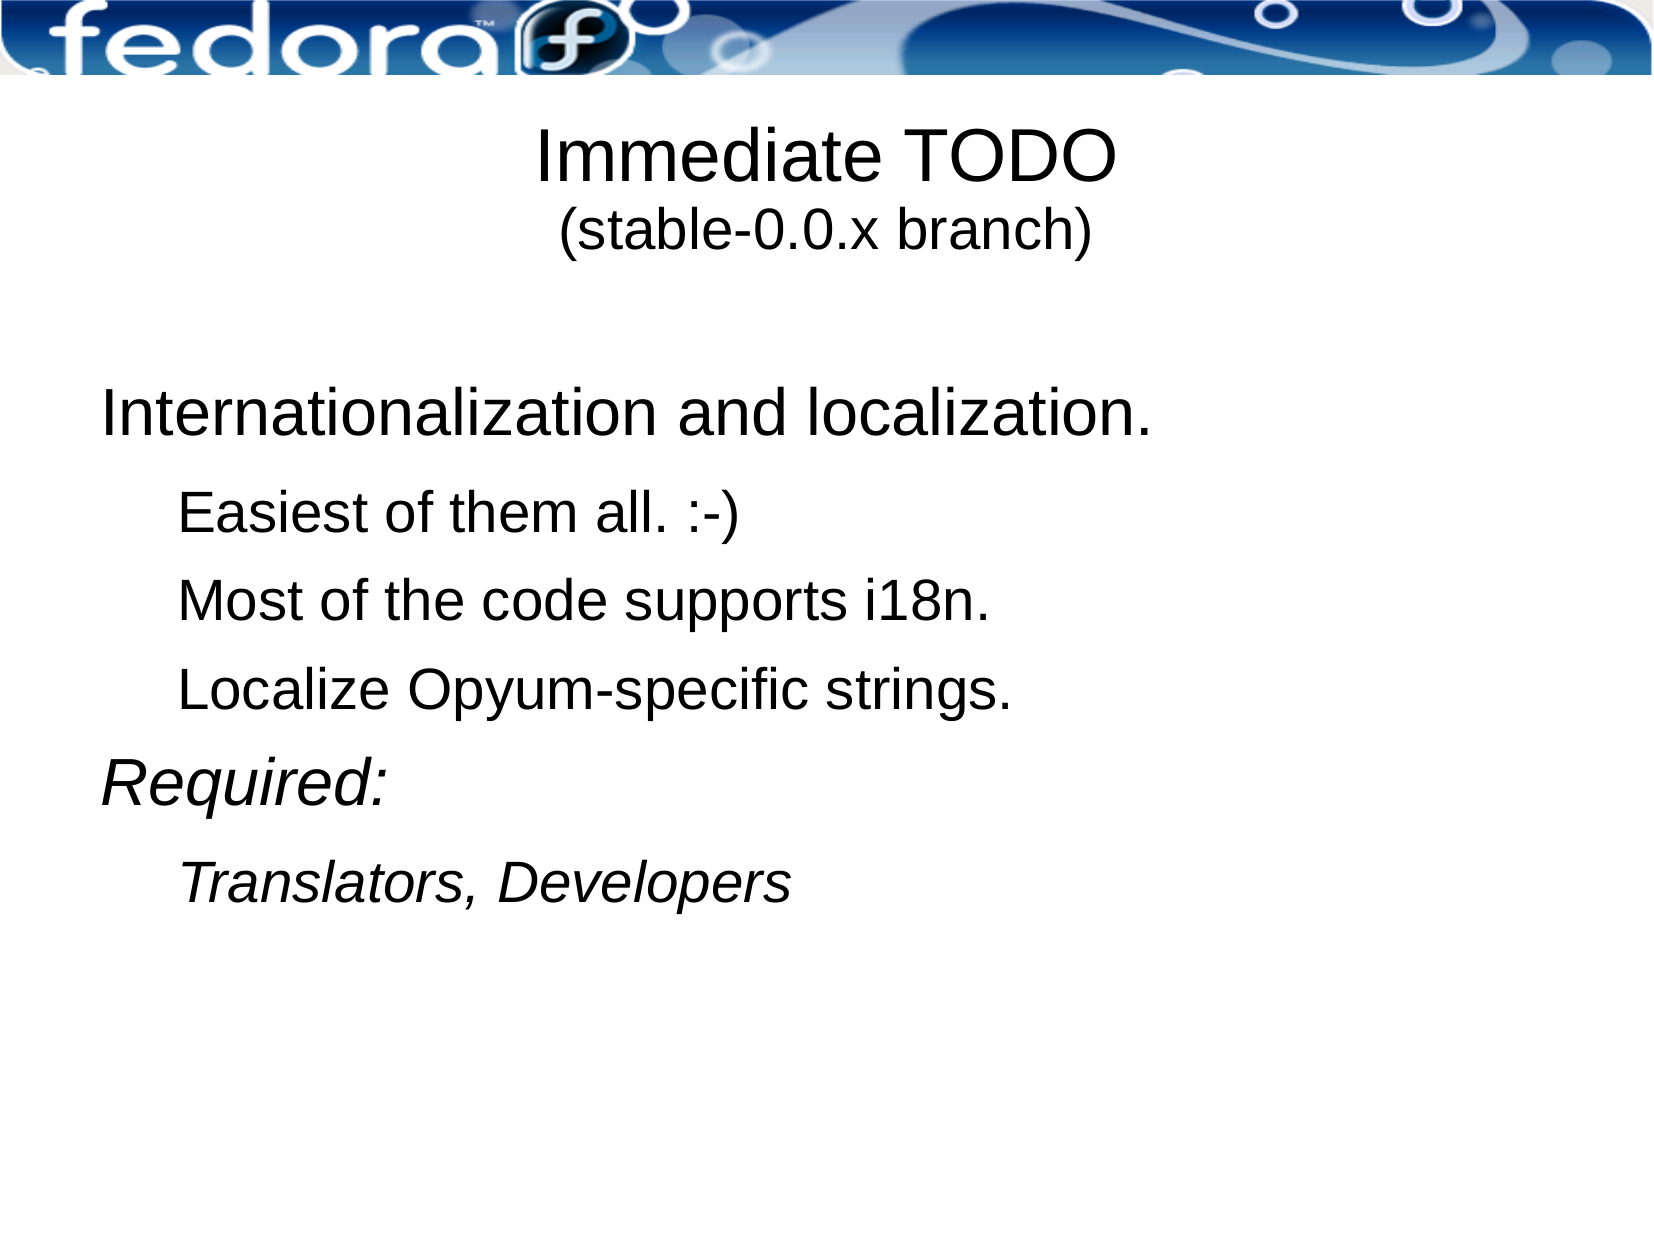

# Immediate TODO (stable-0.0.x branch)
Internationalization and localization.
Easiest of them all. :-)
Most of the code supports i18n.
Localize Opyum-specific strings.
Required:
Translators, Developers